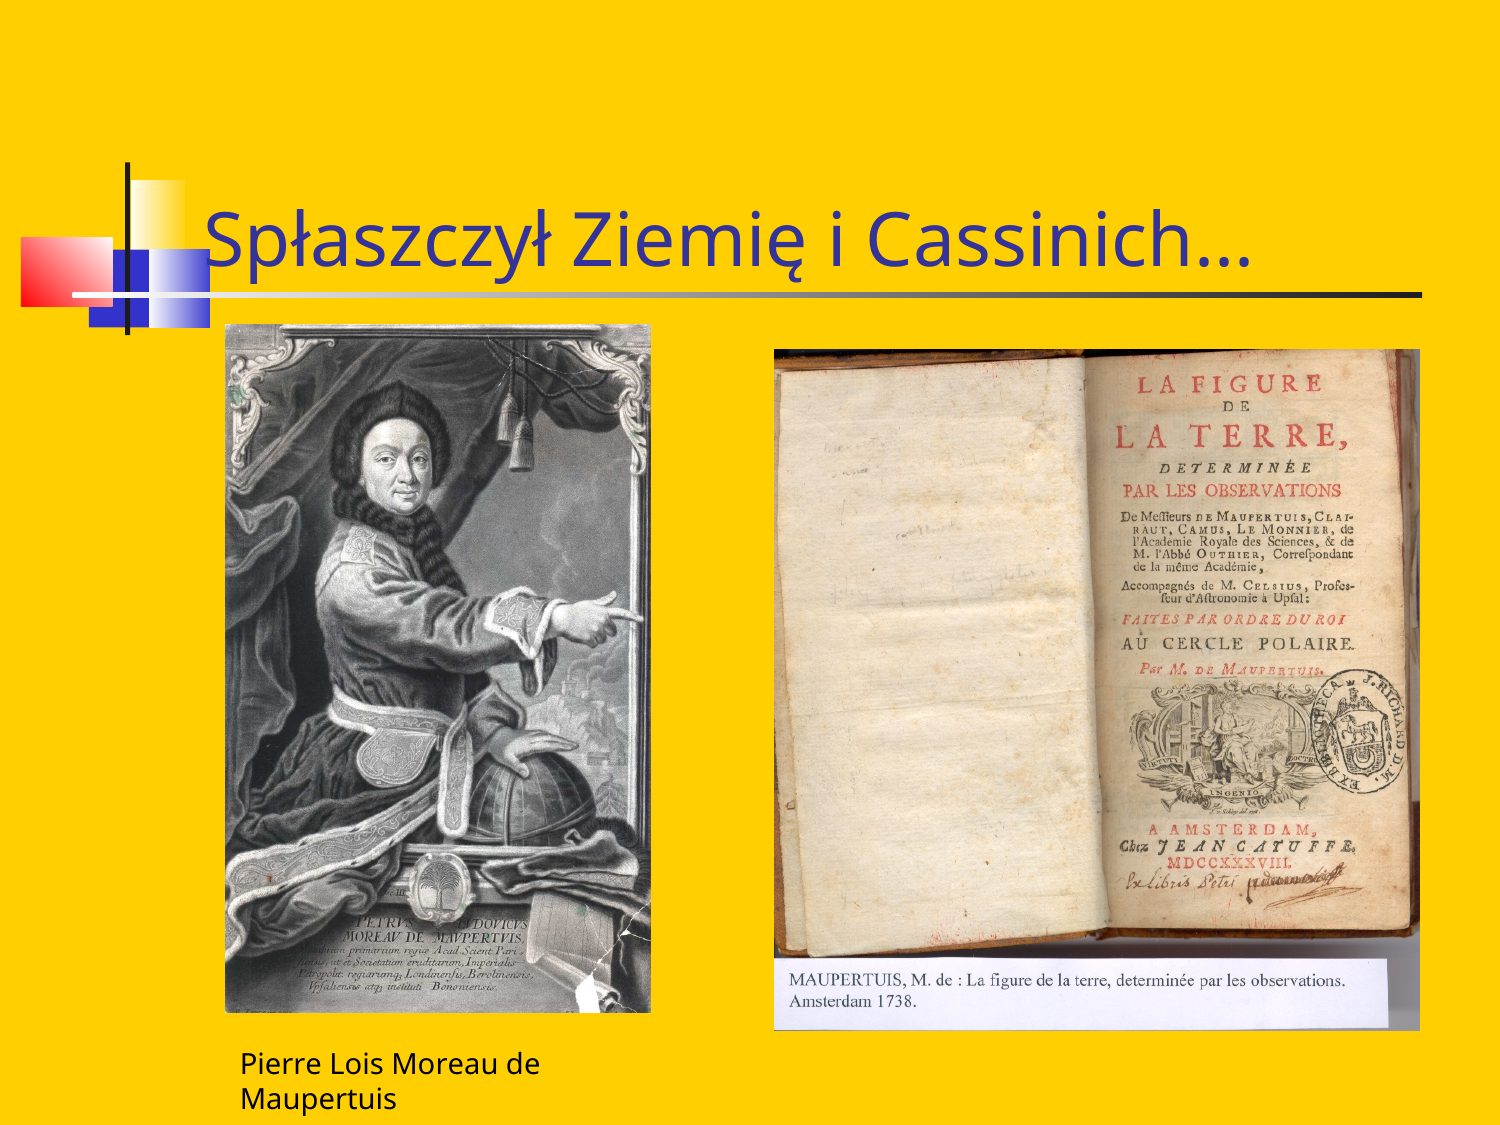

# Spłaszczył Ziemię i Cassinich...
Pierre Lois Moreau de Maupertuis